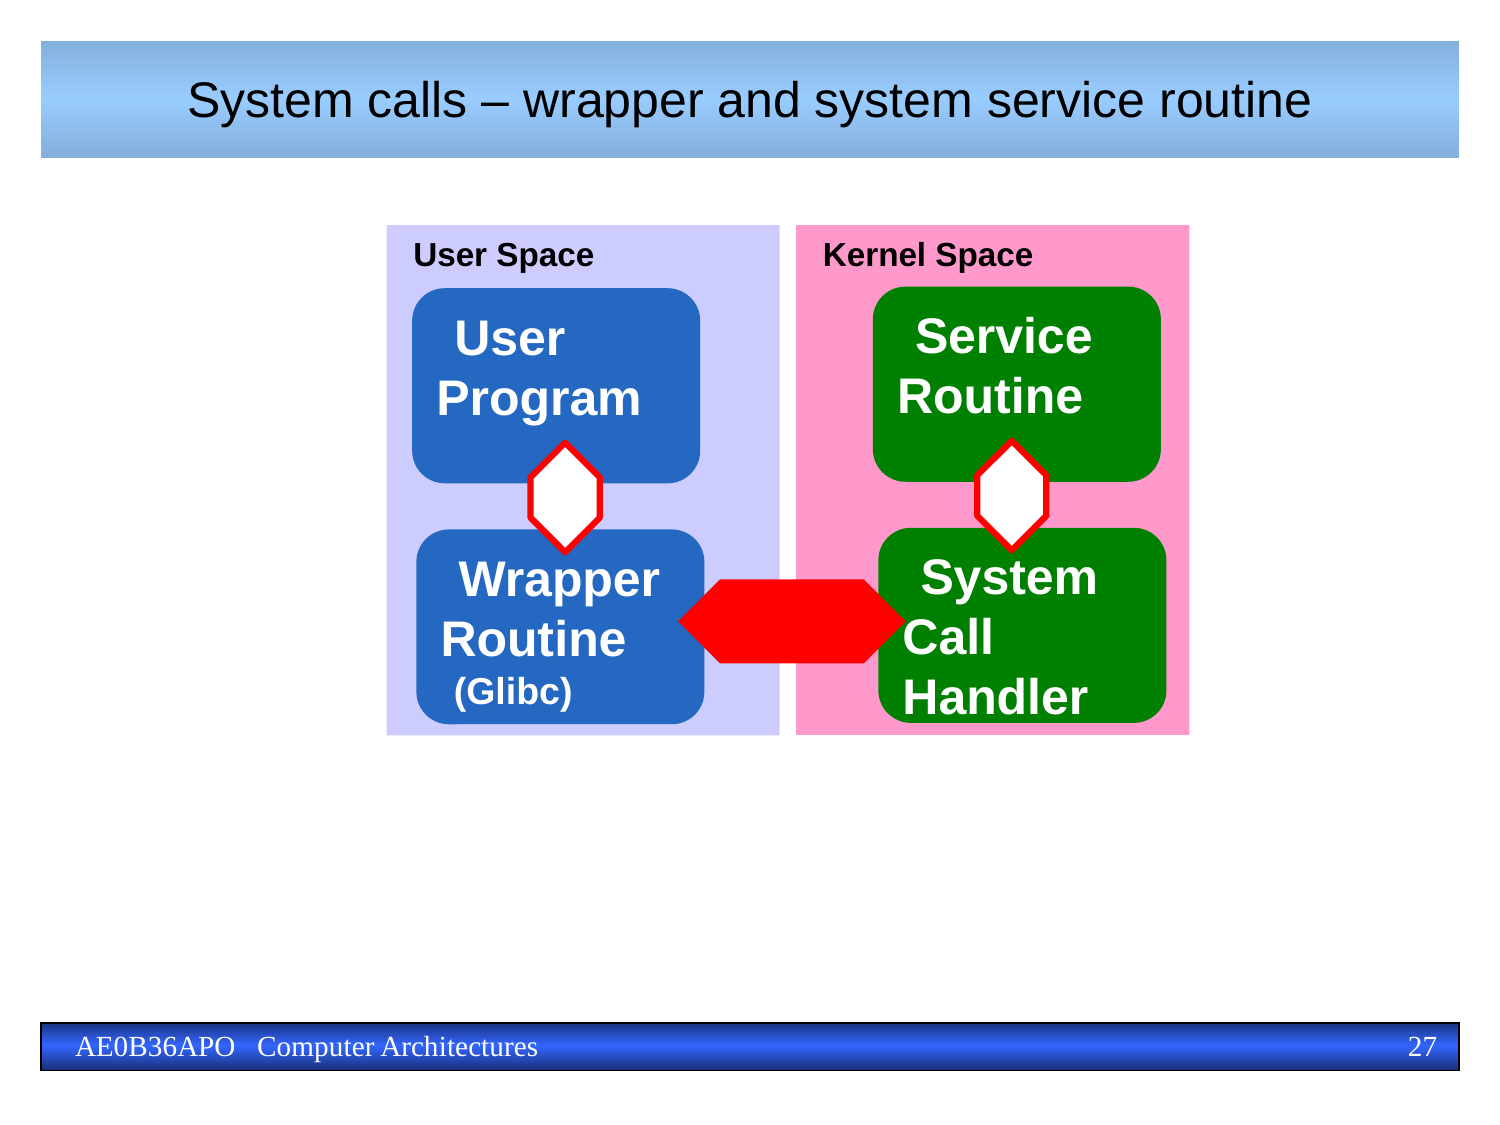

# System calls – wrapper and system service routine
User Space
Kernel Space
Service Routine
User Program
System Call Handler
Wrapper Routine
(Glibc)
AE0B36APO Computer Architectures
27